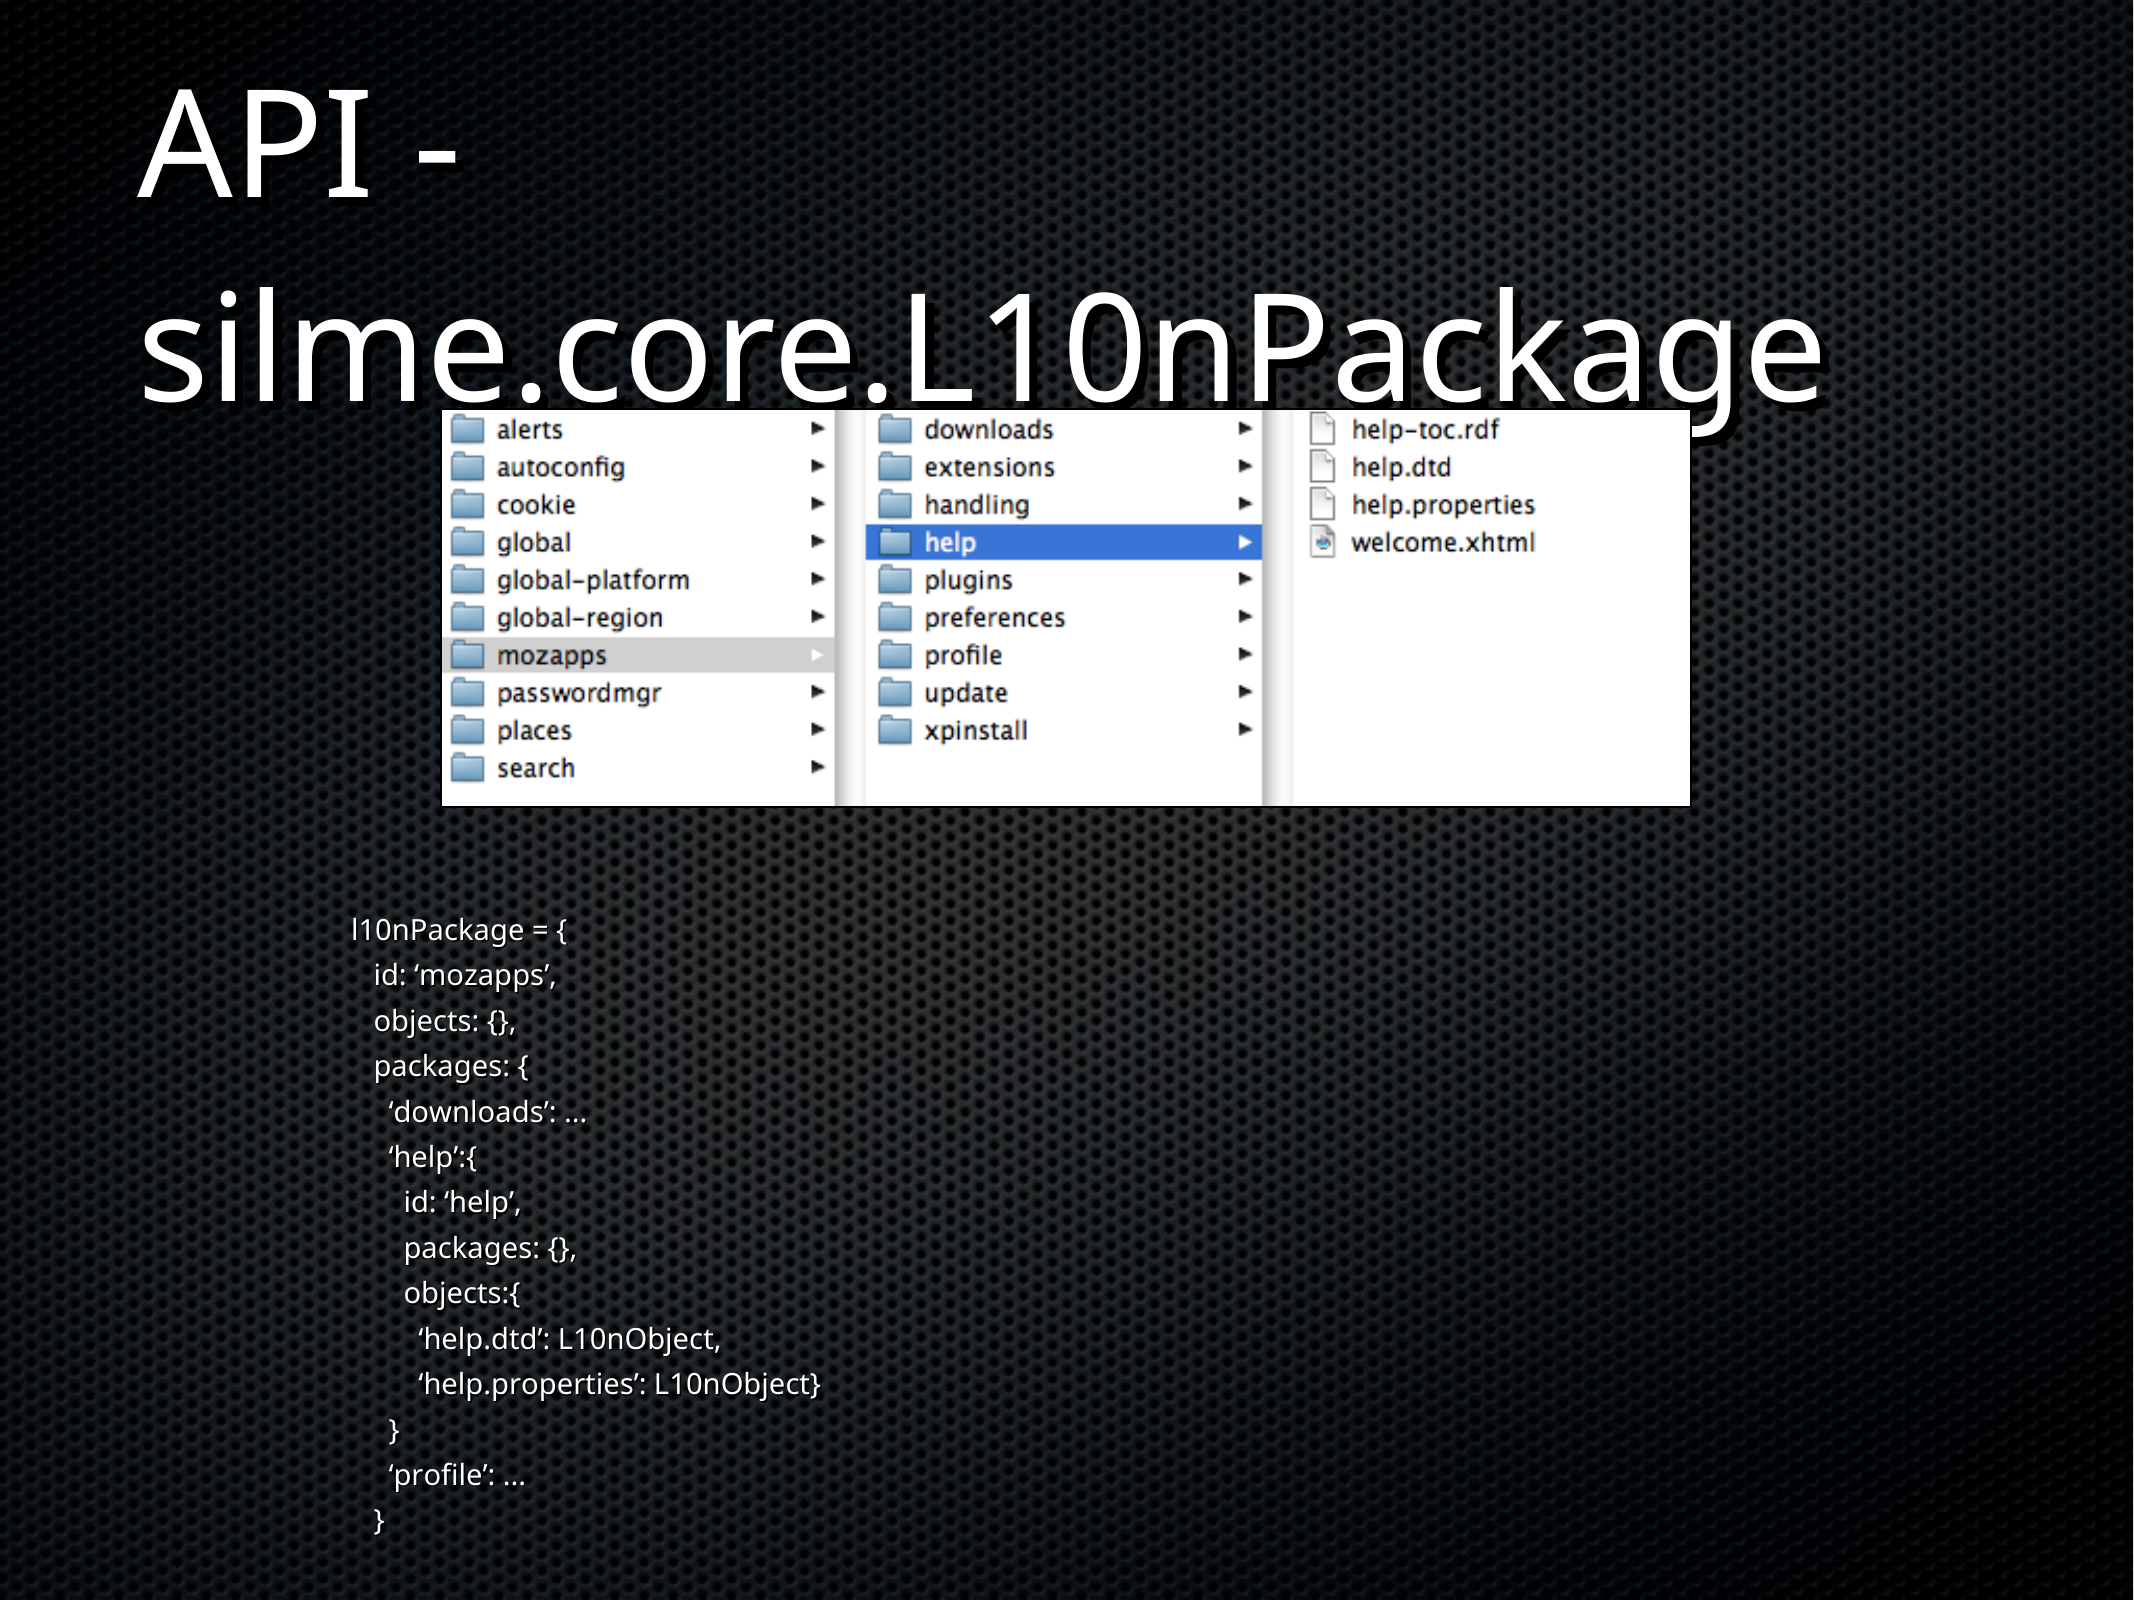

# API - silme.core.L10nPackage
l10nPackage = {
 id: ‘mozapps’,
 objects: {},
 packages: {
 ‘downloads’: ...
 ‘help’:{
 id: ‘help’,
 packages: {},
 objects:{
 ‘help.dtd’: L10nObject,
 ‘help.properties’: L10nObject}
 }
 ‘profile’: ...
 }